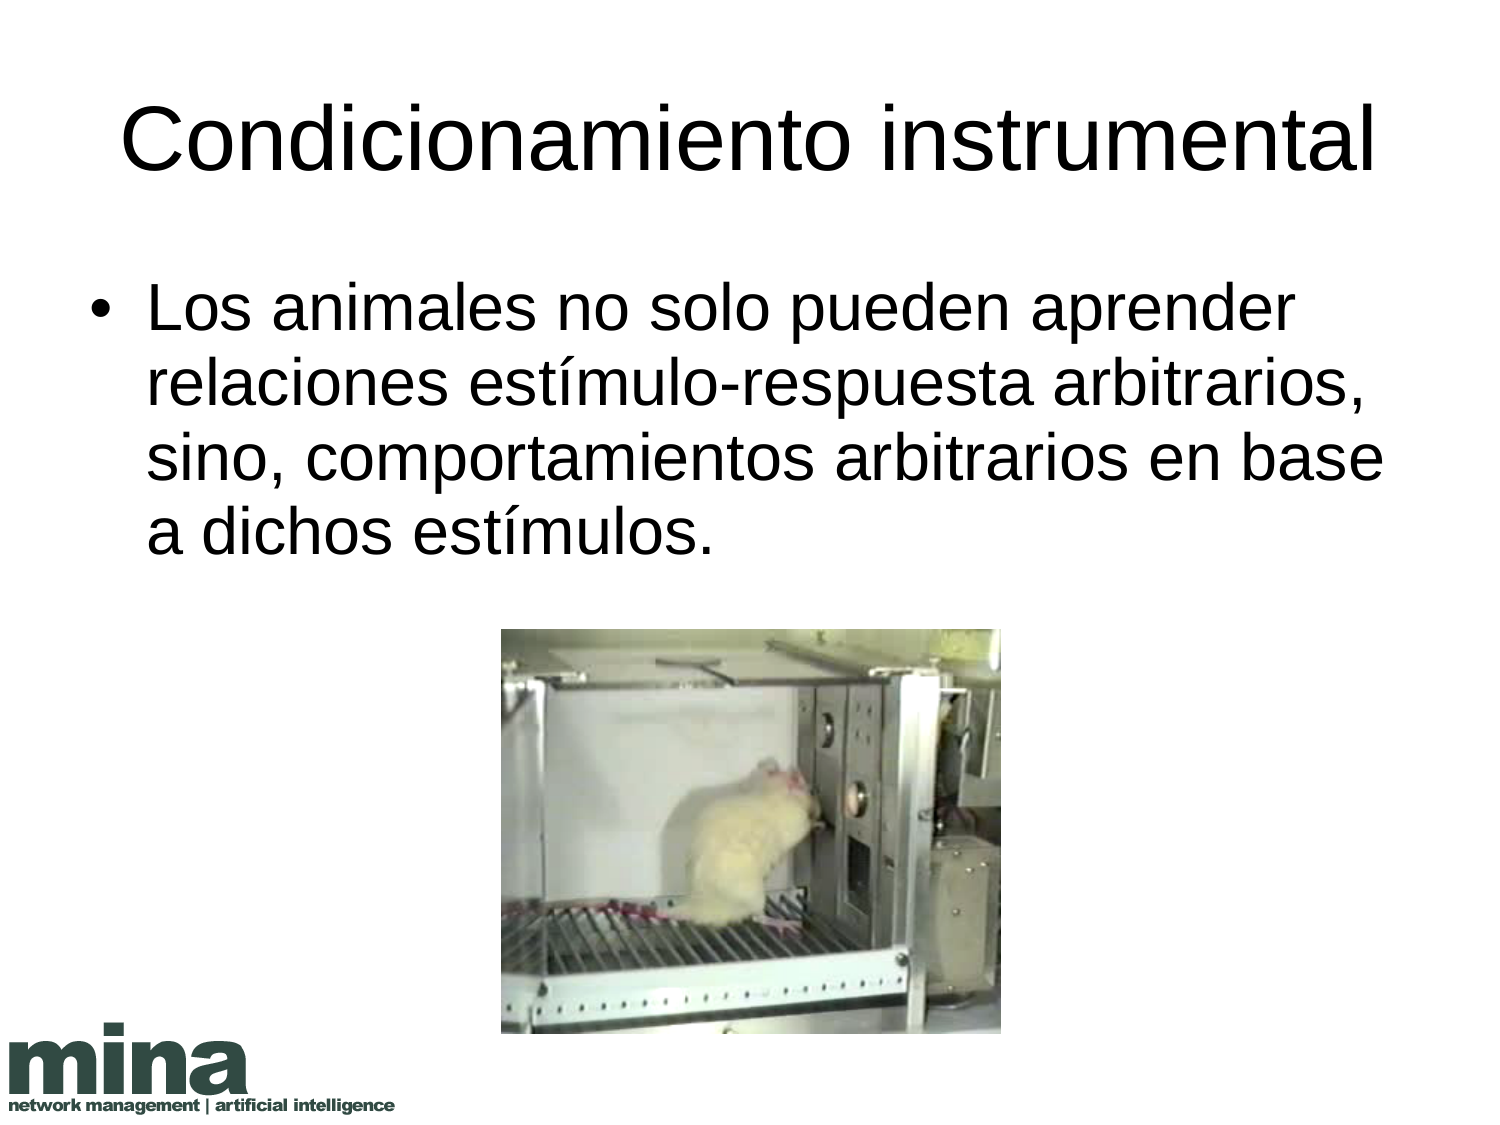

# Condicionamiento instrumental
Los animales no solo pueden aprender relaciones estímulo-respuesta arbitrarios, sino, comportamientos arbitrarios en base a dichos estímulos.